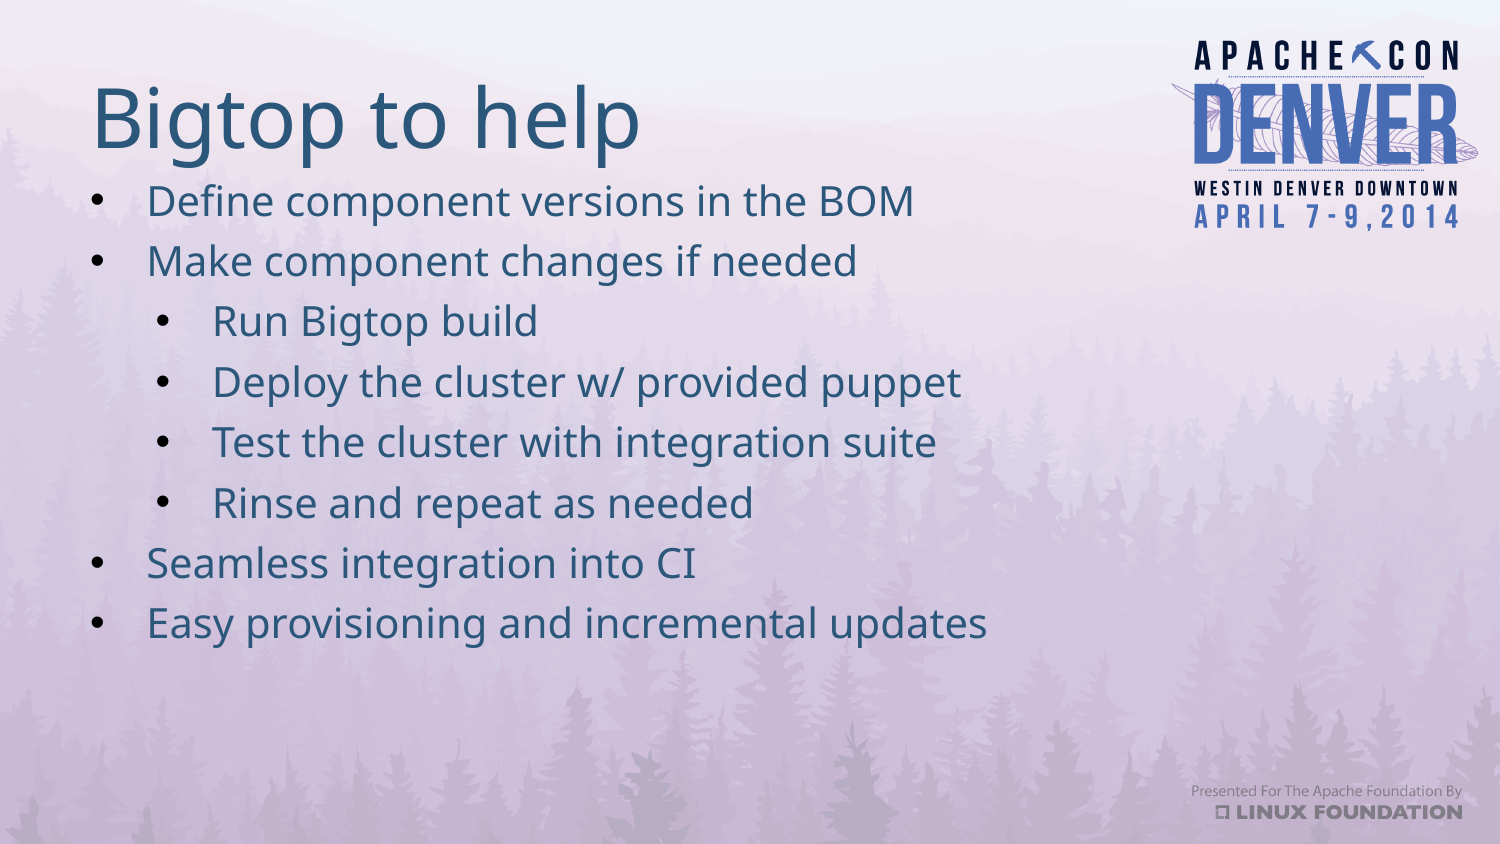

Bigtop to help
Define component versions in the BOM
Make component changes if needed
Run Bigtop build
Deploy the cluster w/ provided puppet
Test the cluster with integration suite
Rinse and repeat as needed
Seamless integration into CI
Easy provisioning and incremental updates